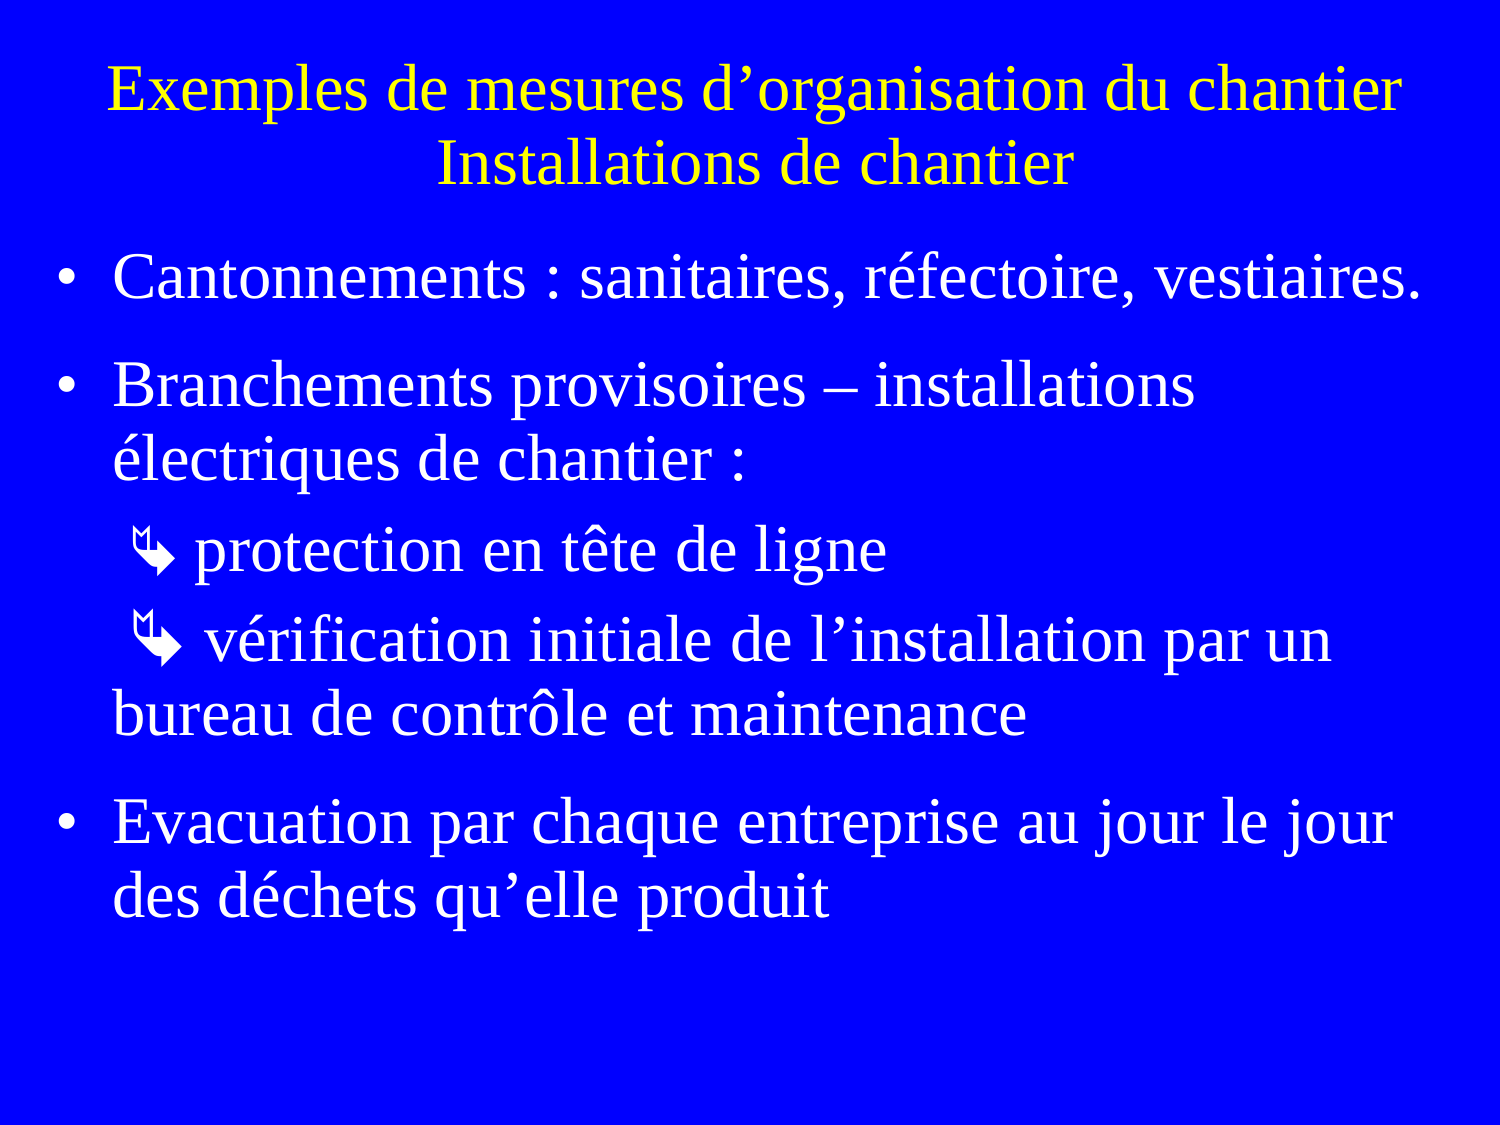

# Exemples de mesures d’organisation du chantier Installations de chantier
Cantonnements : sanitaires, réfectoire, vestiaires.
Branchements provisoires – installations électriques de chantier :
	  protection en tête de ligne
	  vérification initiale de l’installation par un bureau de contrôle et maintenance
Evacuation par chaque entreprise au jour le jour des déchets qu’elle produit